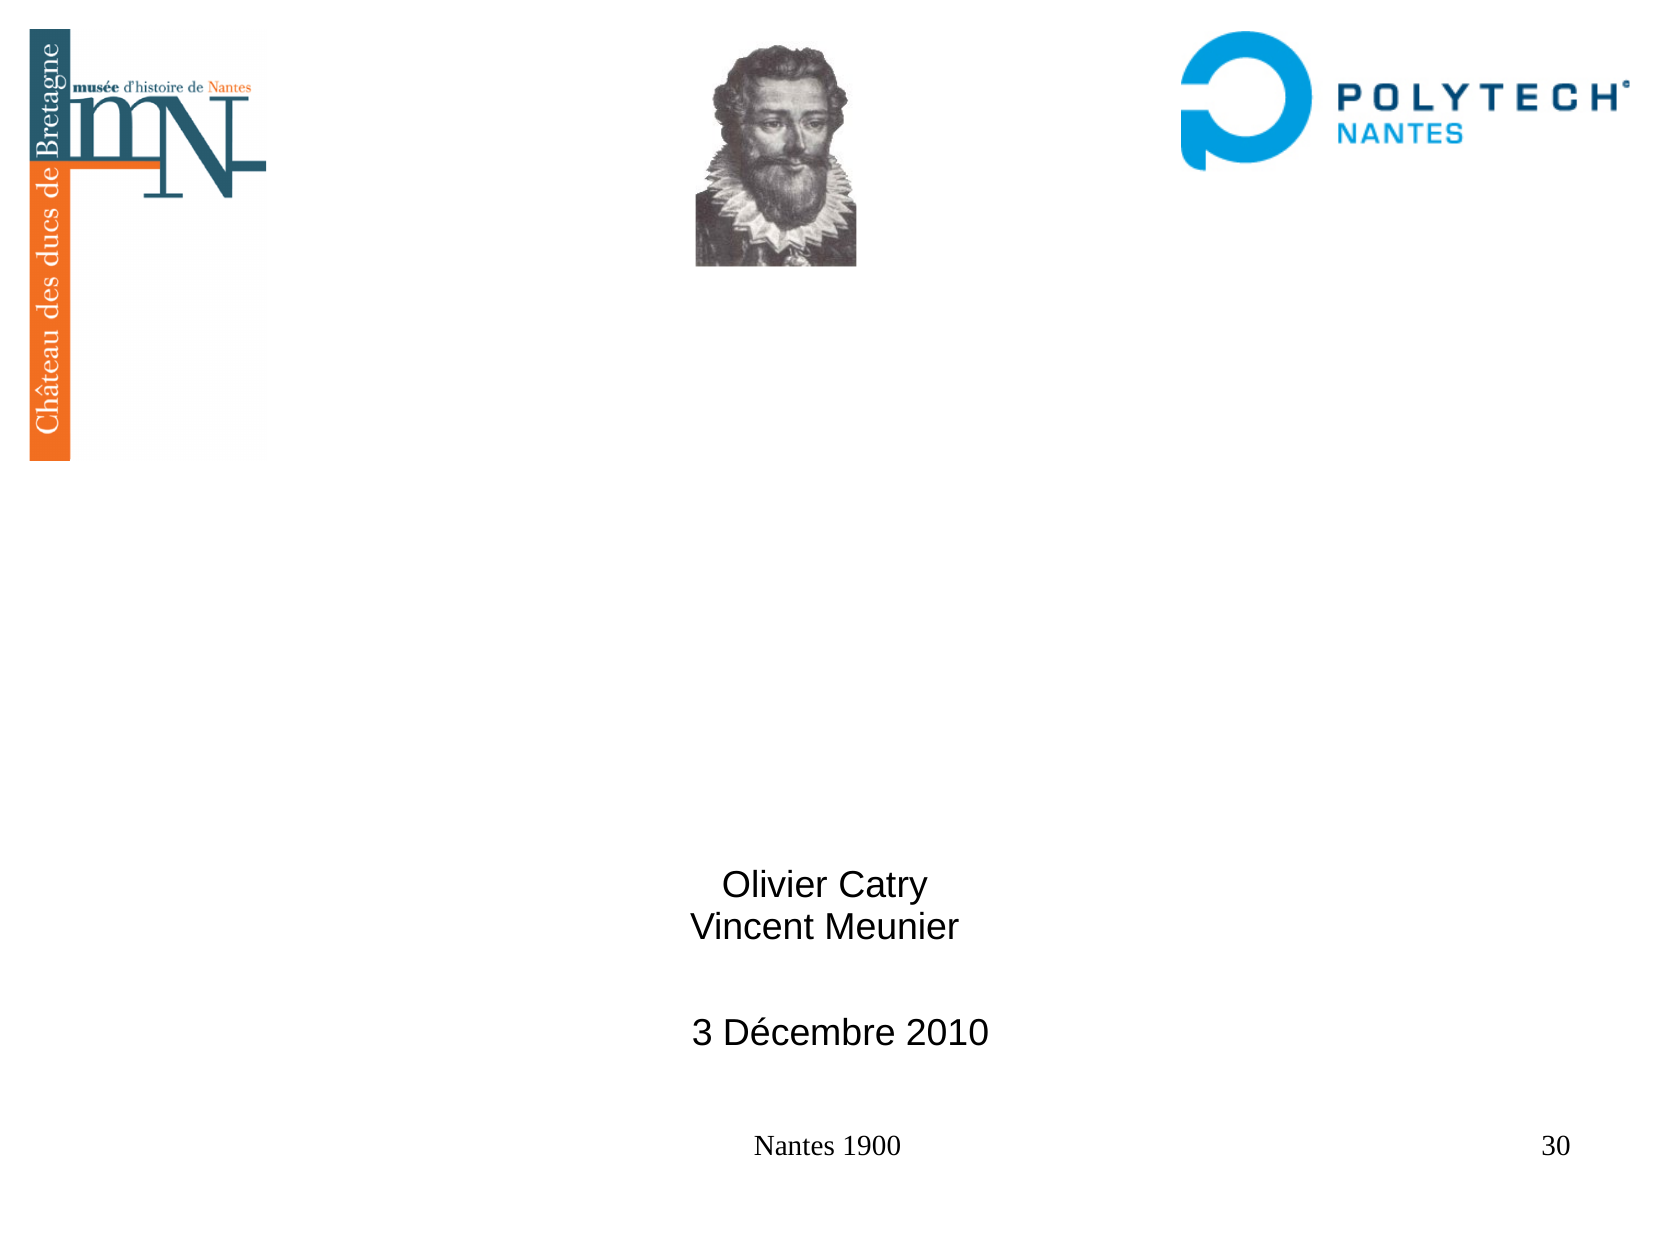

Olivier Catry
Vincent Meunier
3 Décembre 2010
Nantes 1900
30